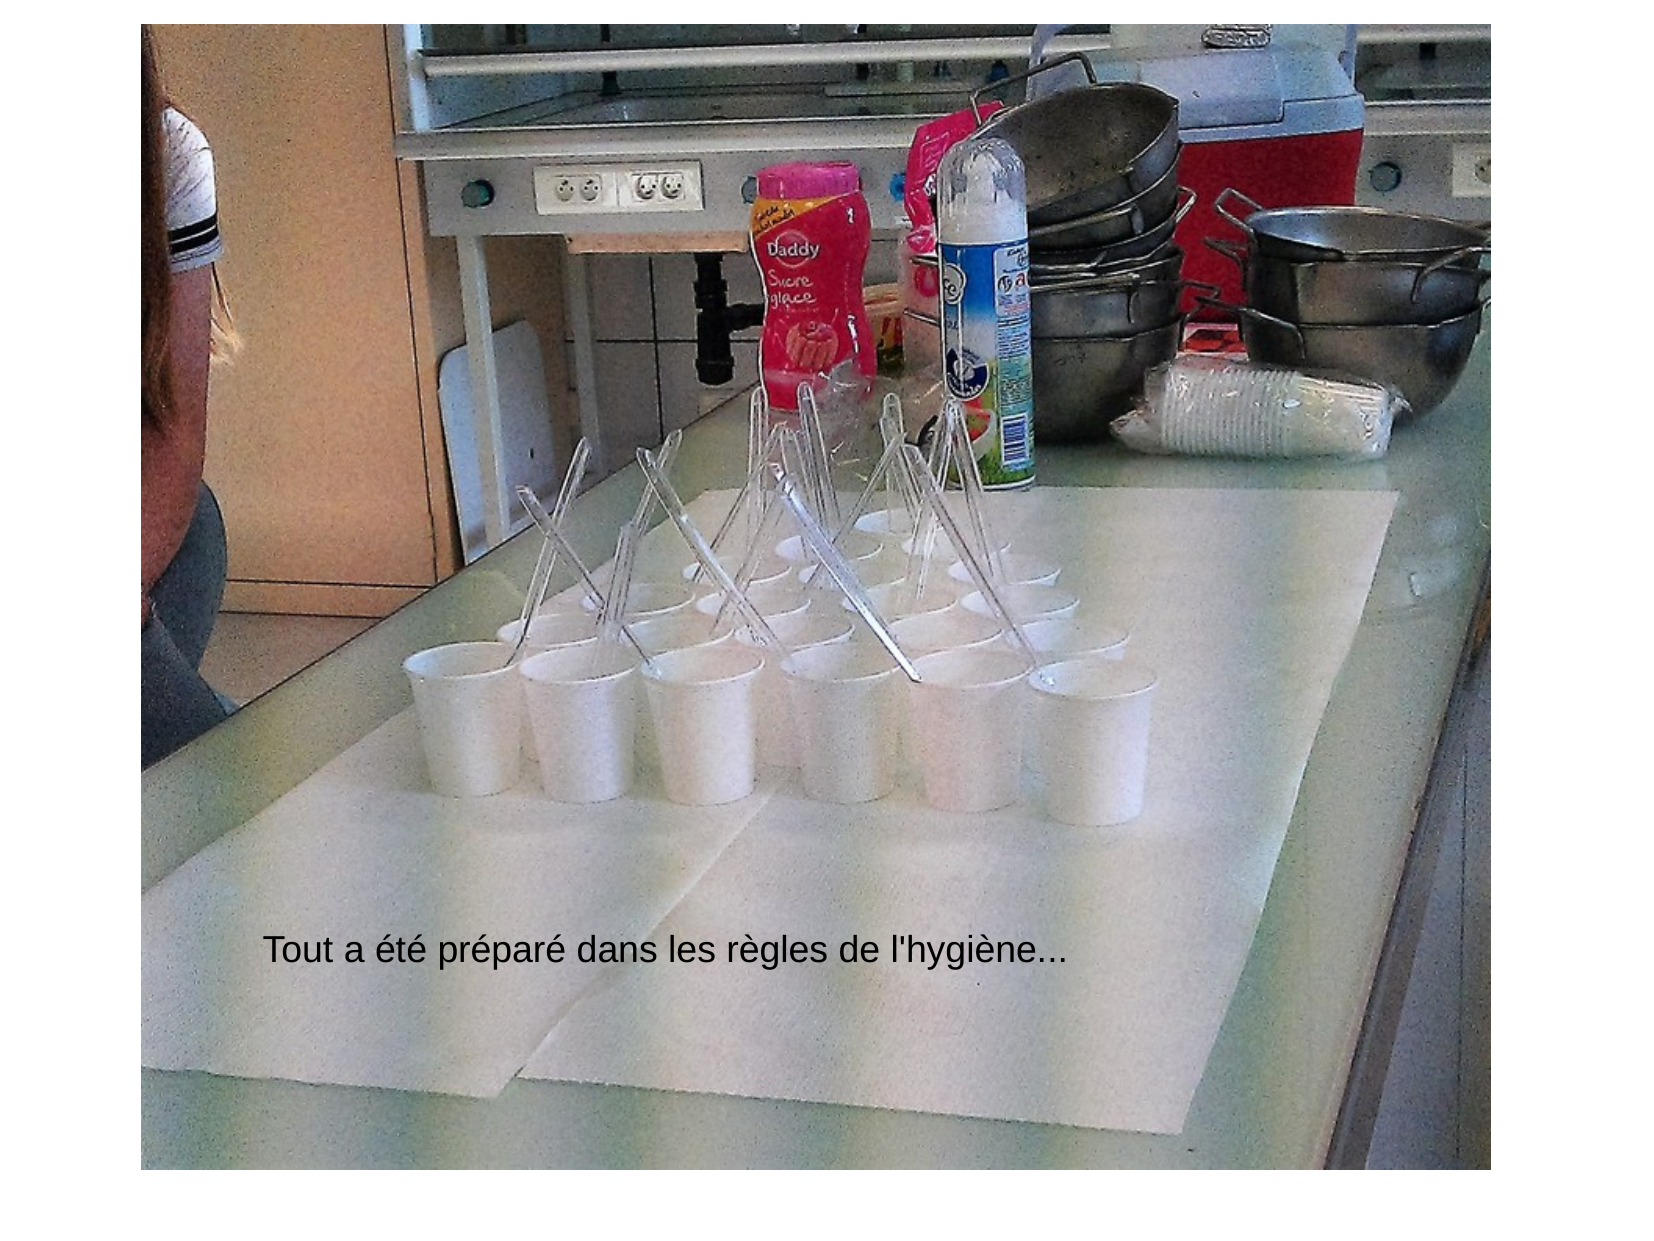

Tout a été préparé dans les règles de l'hygiène...